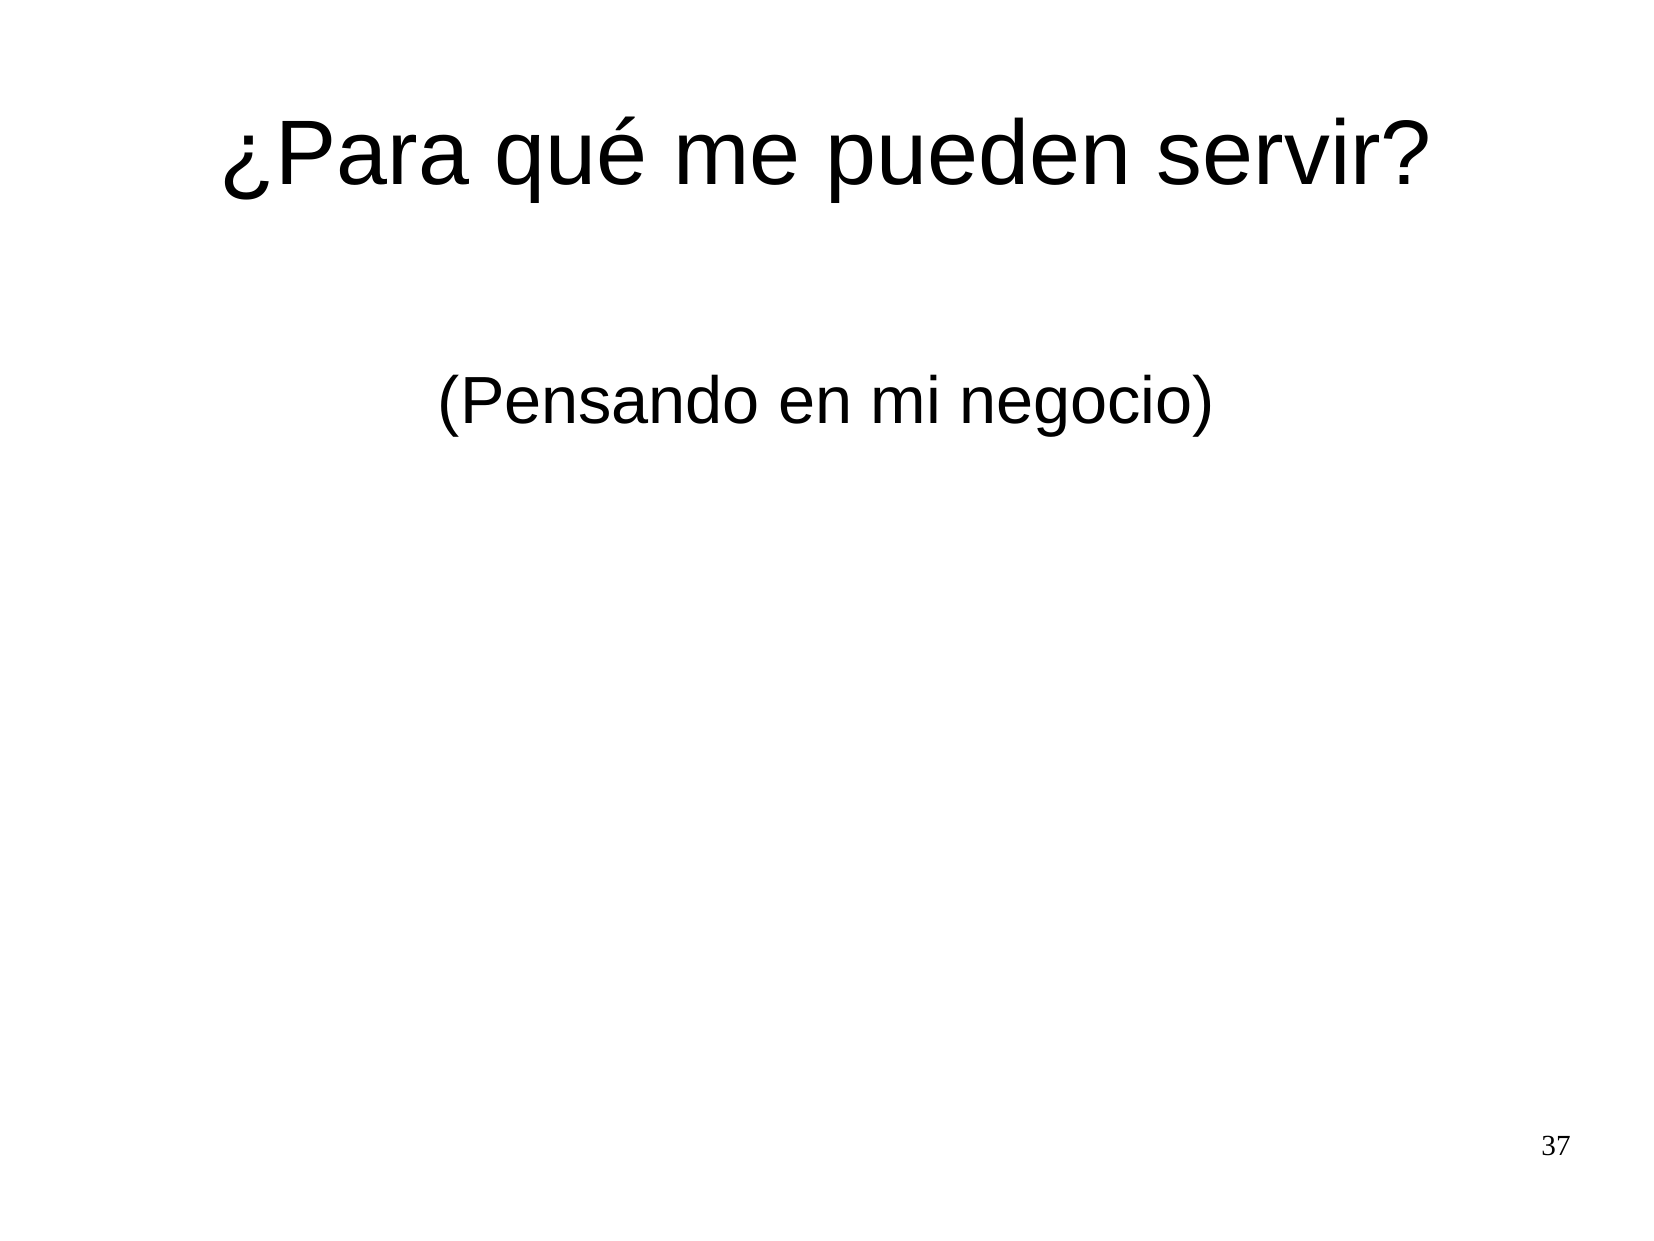

# ¿Para qué me pueden servir?
(Pensando en mi negocio)
37